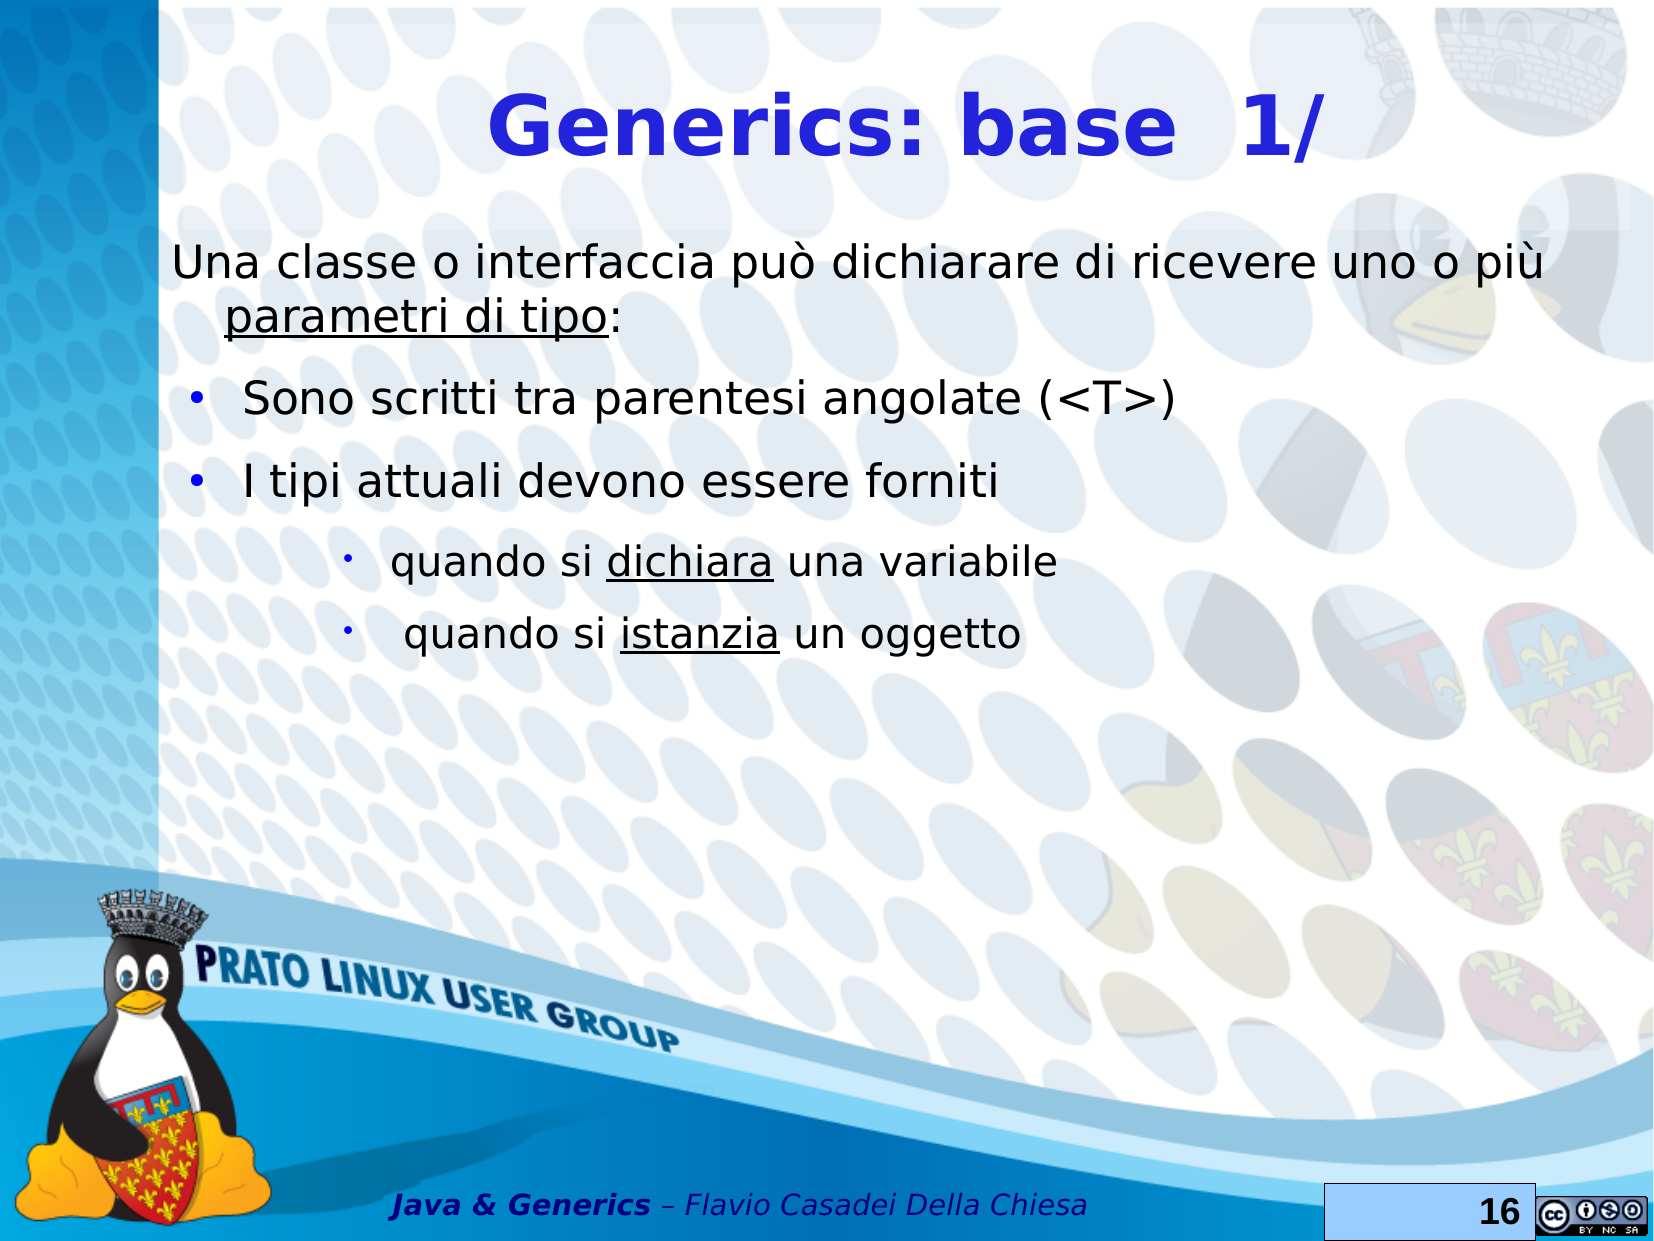

# Generics: base 1/
Una classe o interfaccia può dichiarare di ricevere uno o più parametri di tipo:
Sono scritti tra parentesi angolate (<T>)
I tipi attuali devono essere forniti
quando si dichiara una variabile
 quando si istanzia un oggetto